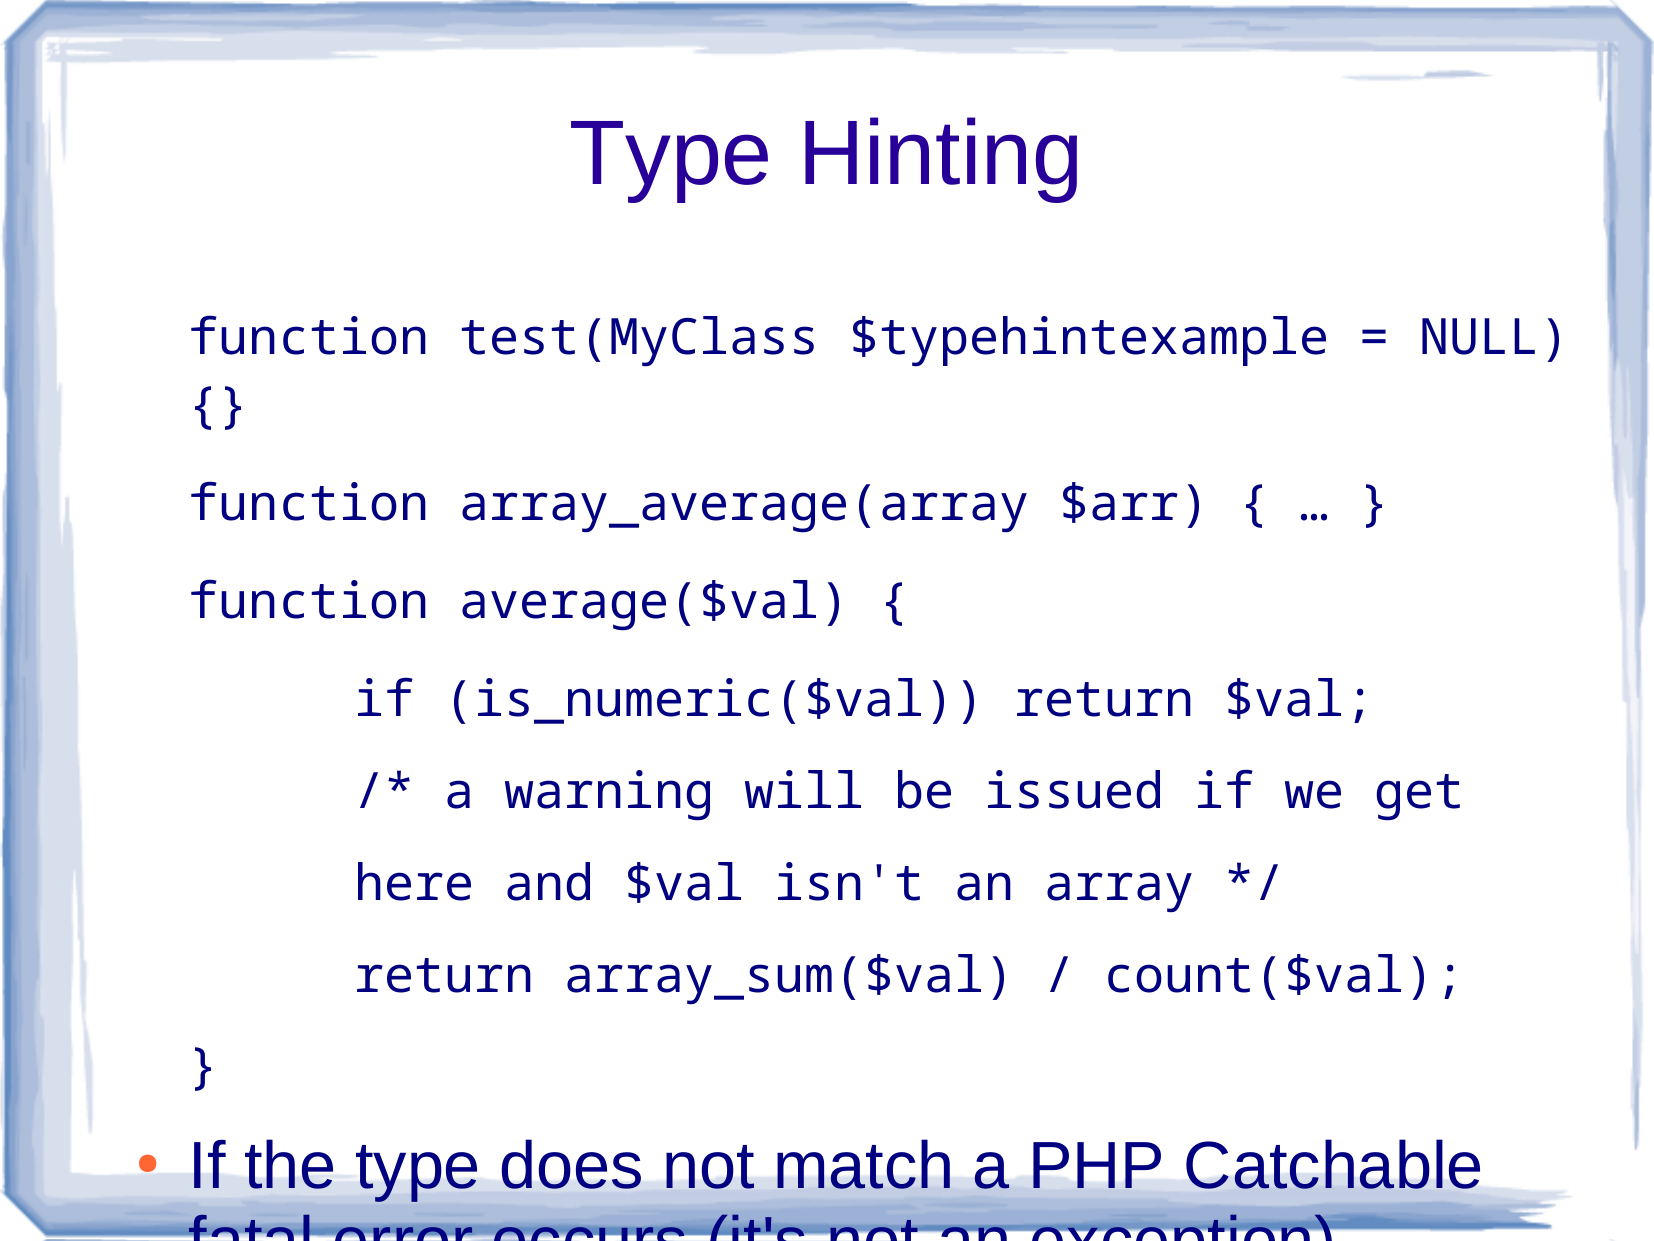

# Type Hinting
function test(MyClass $typehintexample = NULL) {}
function array_average(array $arr) { … }
function average($val) {
if (is_numeric($val)) return $val;
/* a warning will be issued if we get
here and $val isn't an array */
return array_sum($val) / count($val);
}
If the type does not match a PHP Catchable fatal error occurs (it's not an exception)